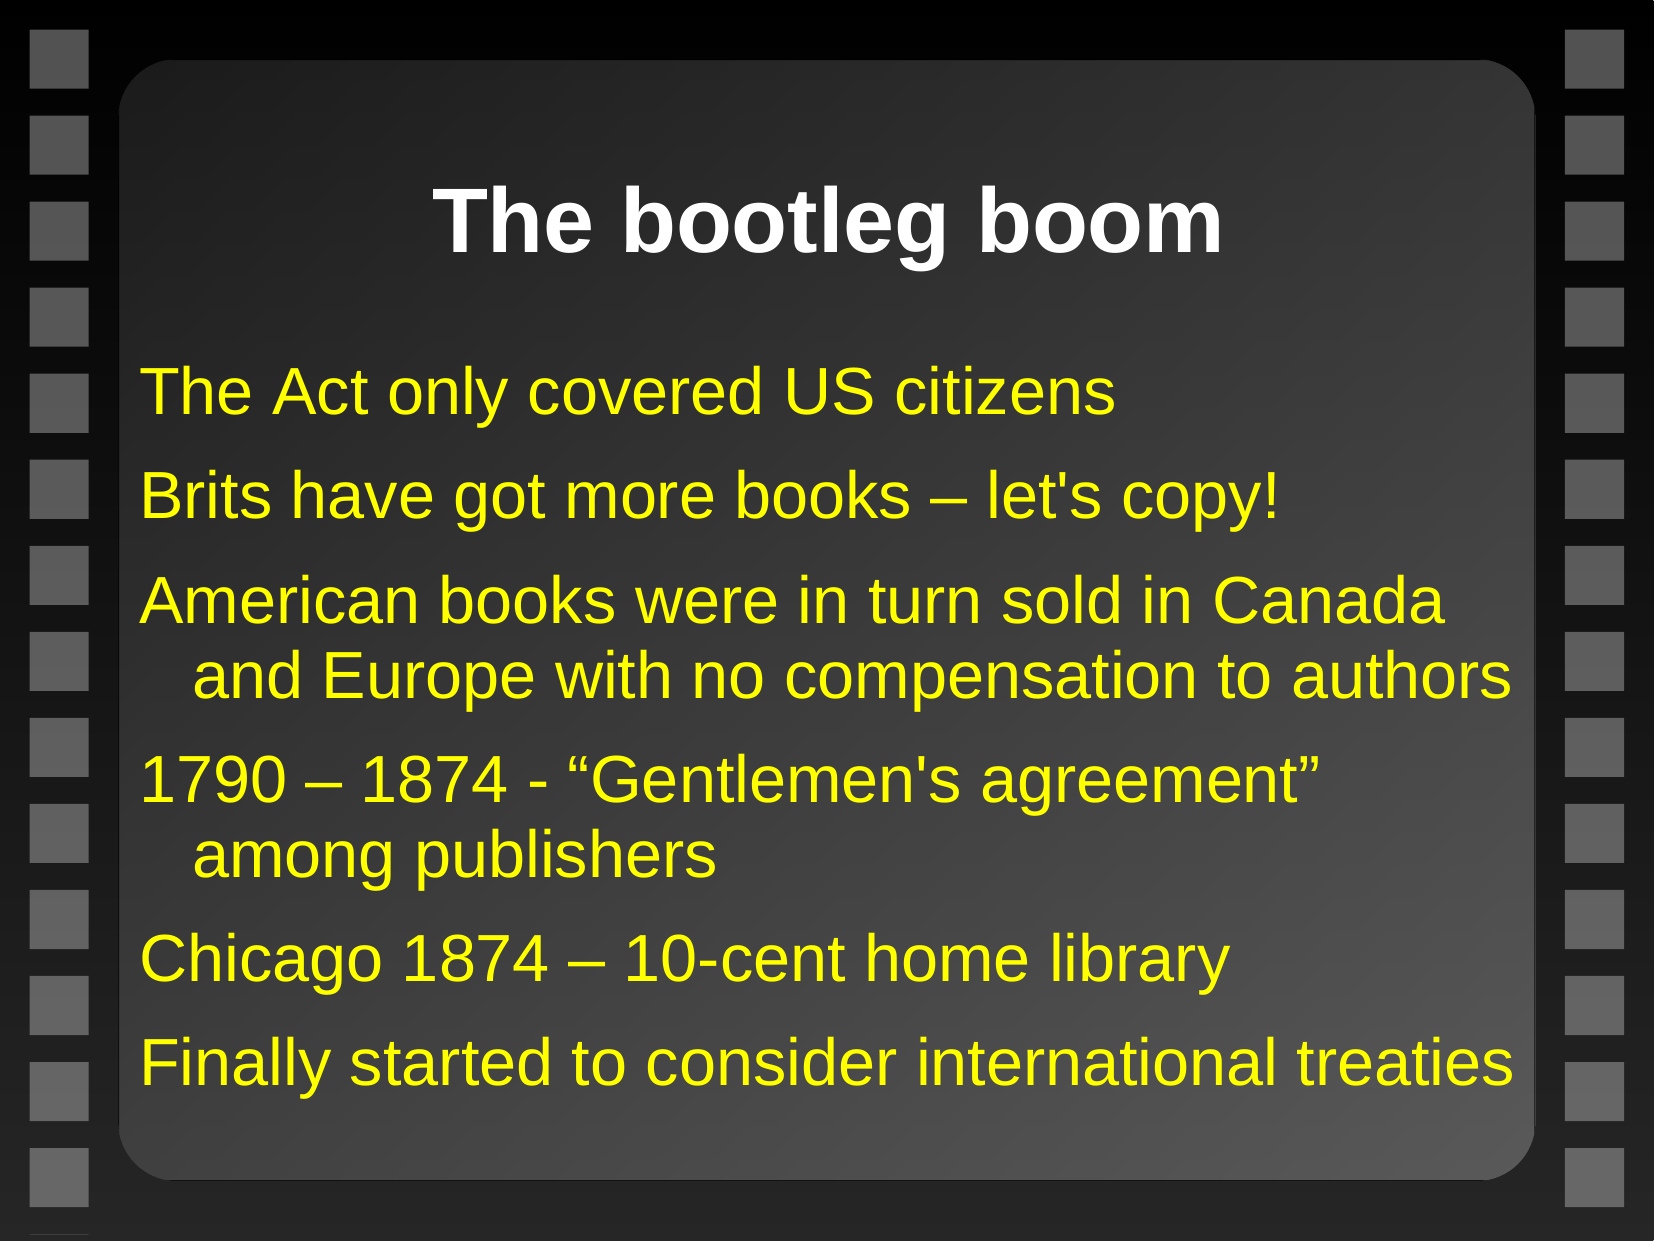

# The bootleg boom
The Act only covered US citizens
Brits have got more books – let's copy!
American books were in turn sold in Canada and Europe with no compensation to authors
1790 – 1874 - “Gentlemen's agreement” among publishers
Chicago 1874 – 10-cent home library
Finally started to consider international treaties